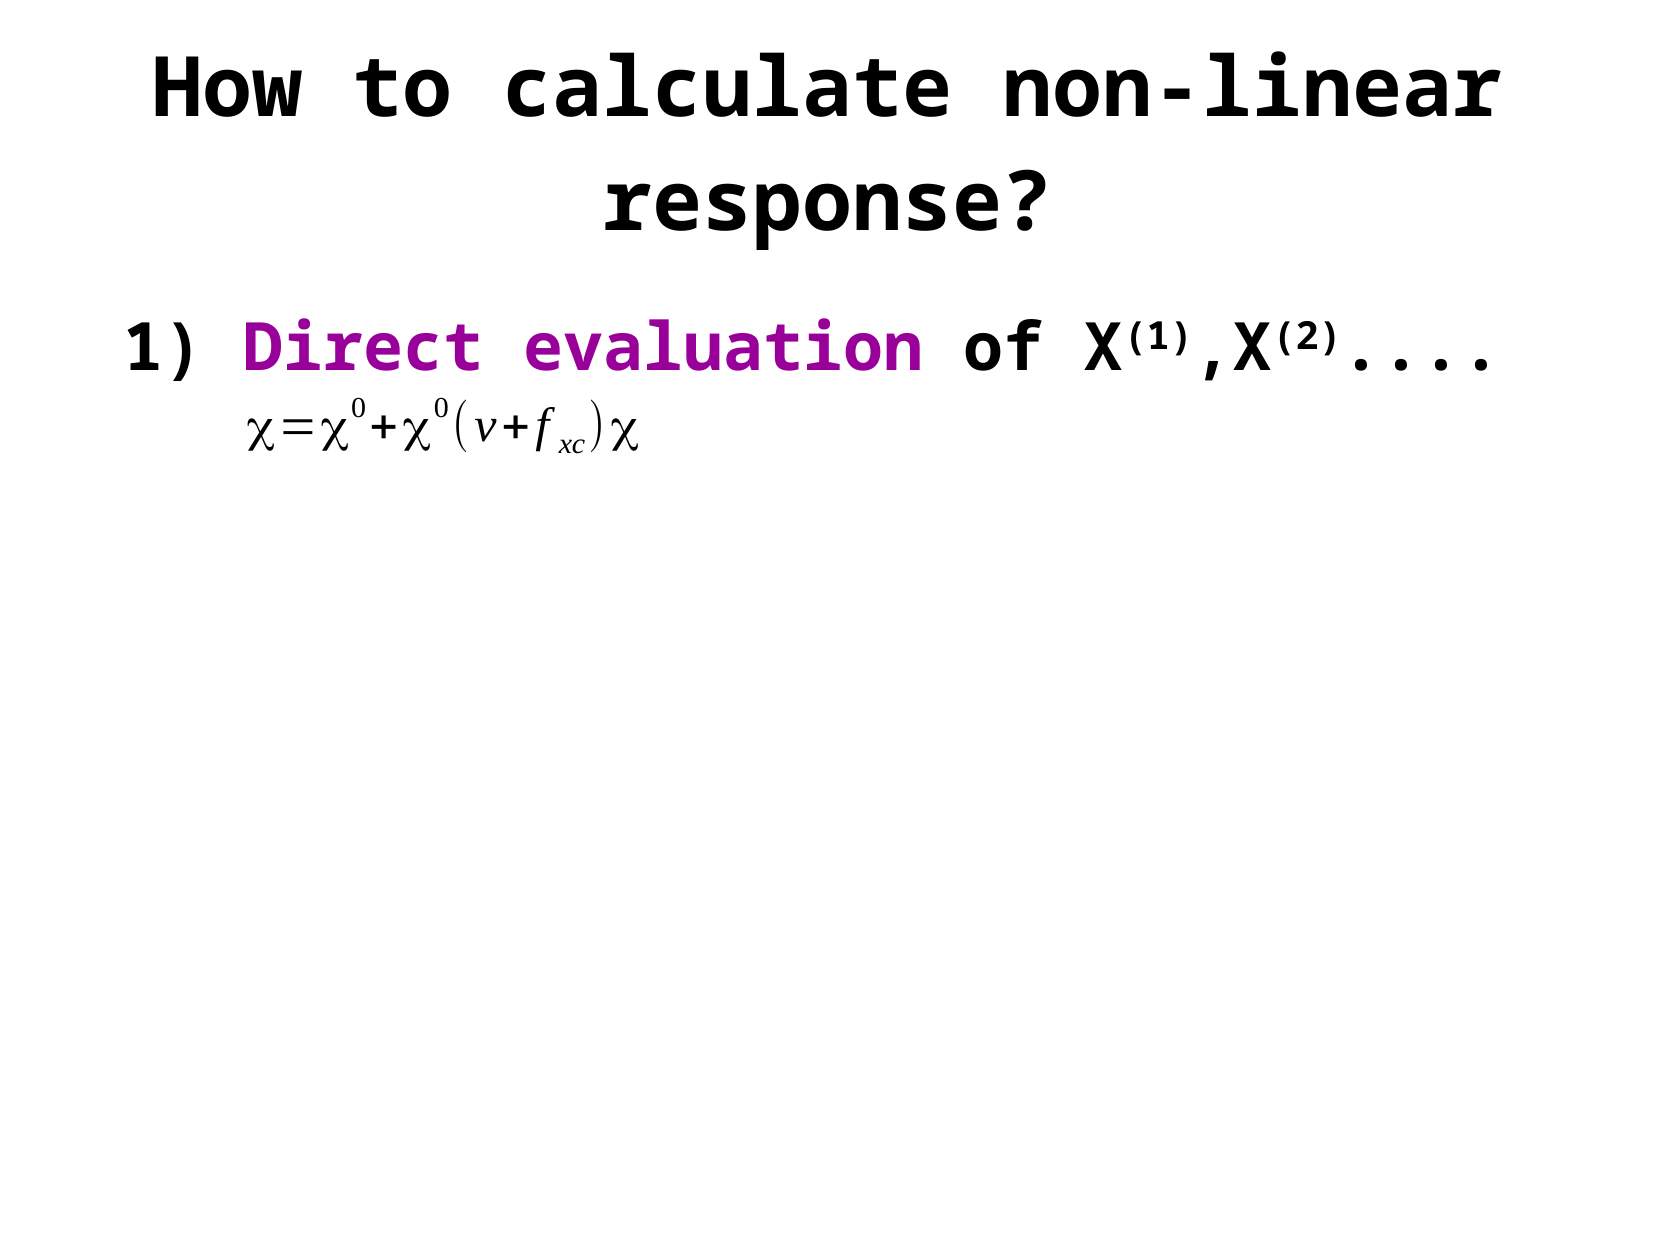

# How to calculate non-linear response?
1) Direct evaluation of X(1),X(2)....